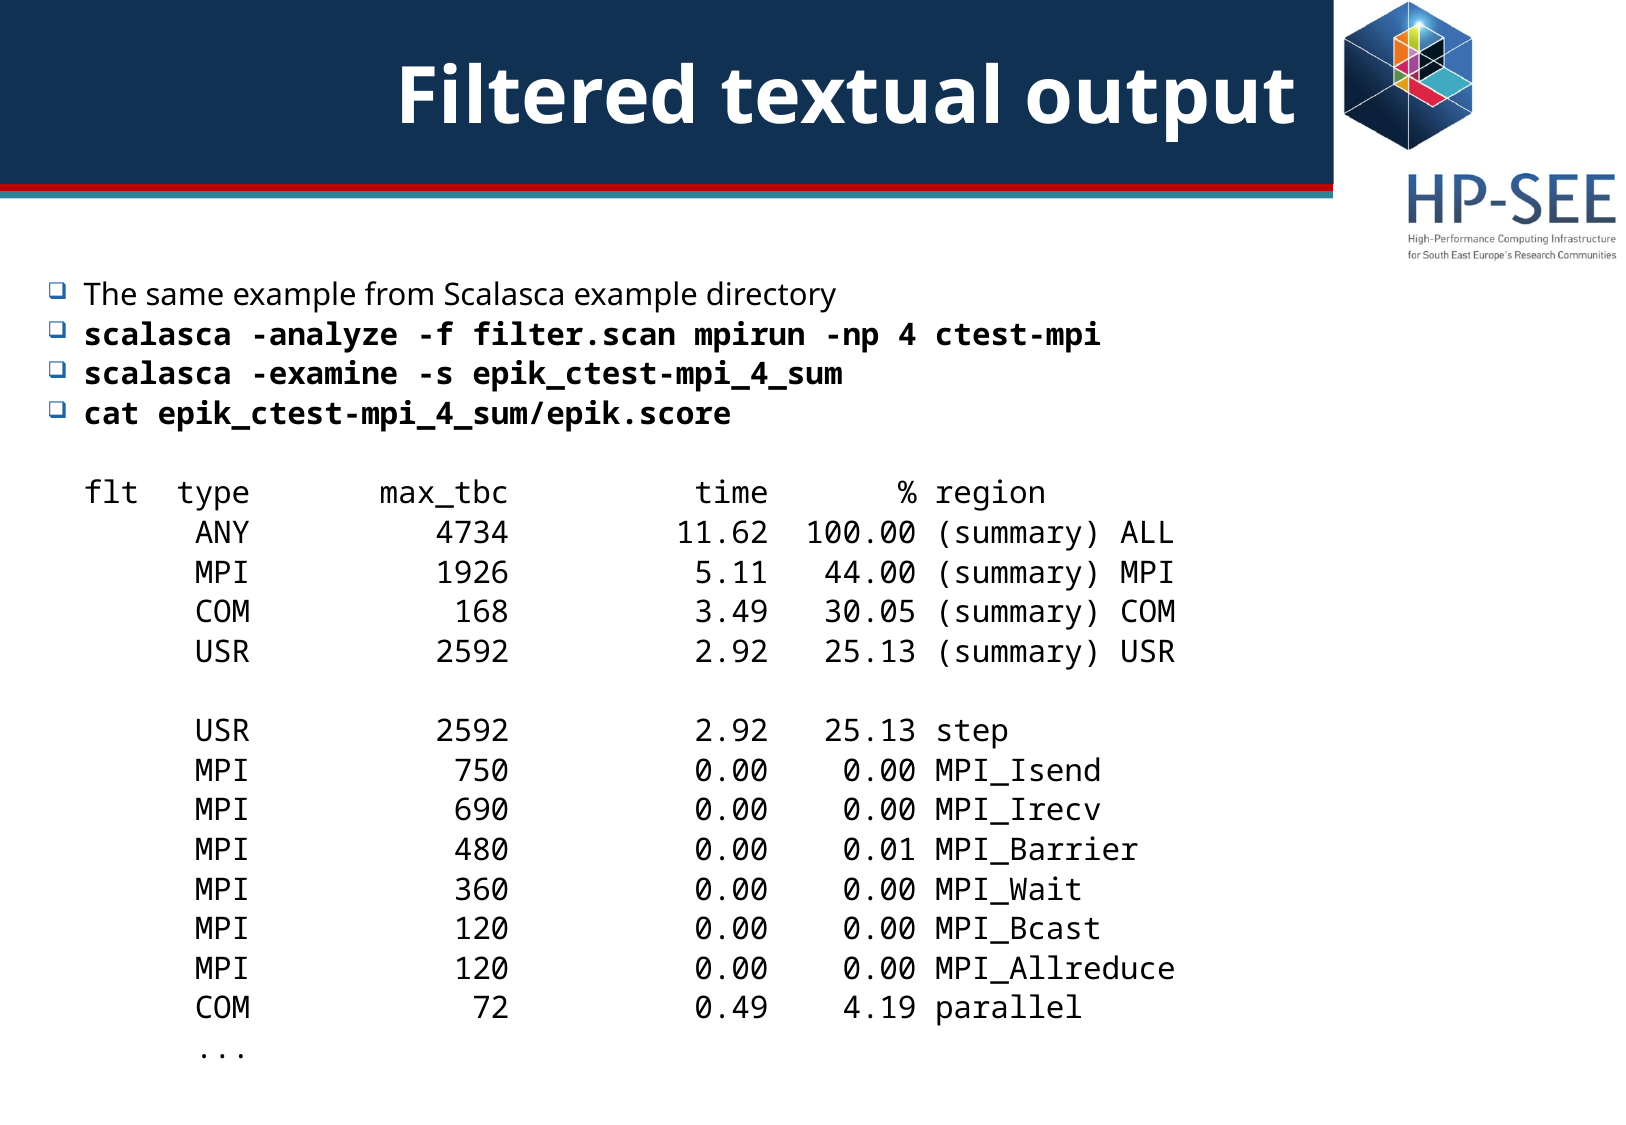

# Filtered textual output
The same example from Scalasca example directory
scalasca -analyze -f filter.scan mpirun -np 4 ctest-mpi
scalasca -examine -s epik_ctest-mpi_4_sum
cat epik_ctest-mpi_4_sum/epik.score
flt type max_tbc time % region
 ANY 4734 11.62 100.00 (summary) ALL
 MPI 1926 5.11 44.00 (summary) MPI
 COM 168 3.49 30.05 (summary) COM
 USR 2592 2.92 25.13 (summary) USR
 USR 2592 2.92 25.13 step
 MPI 750 0.00 0.00 MPI_Isend
 MPI 690 0.00 0.00 MPI_Irecv
 MPI 480 0.00 0.01 MPI_Barrier
 MPI 360 0.00 0.00 MPI_Wait
 MPI 120 0.00 0.00 MPI_Bcast
 MPI 120 0.00 0.00 MPI_Allreduce
 COM 72 0.49 4.19 parallel
 ...